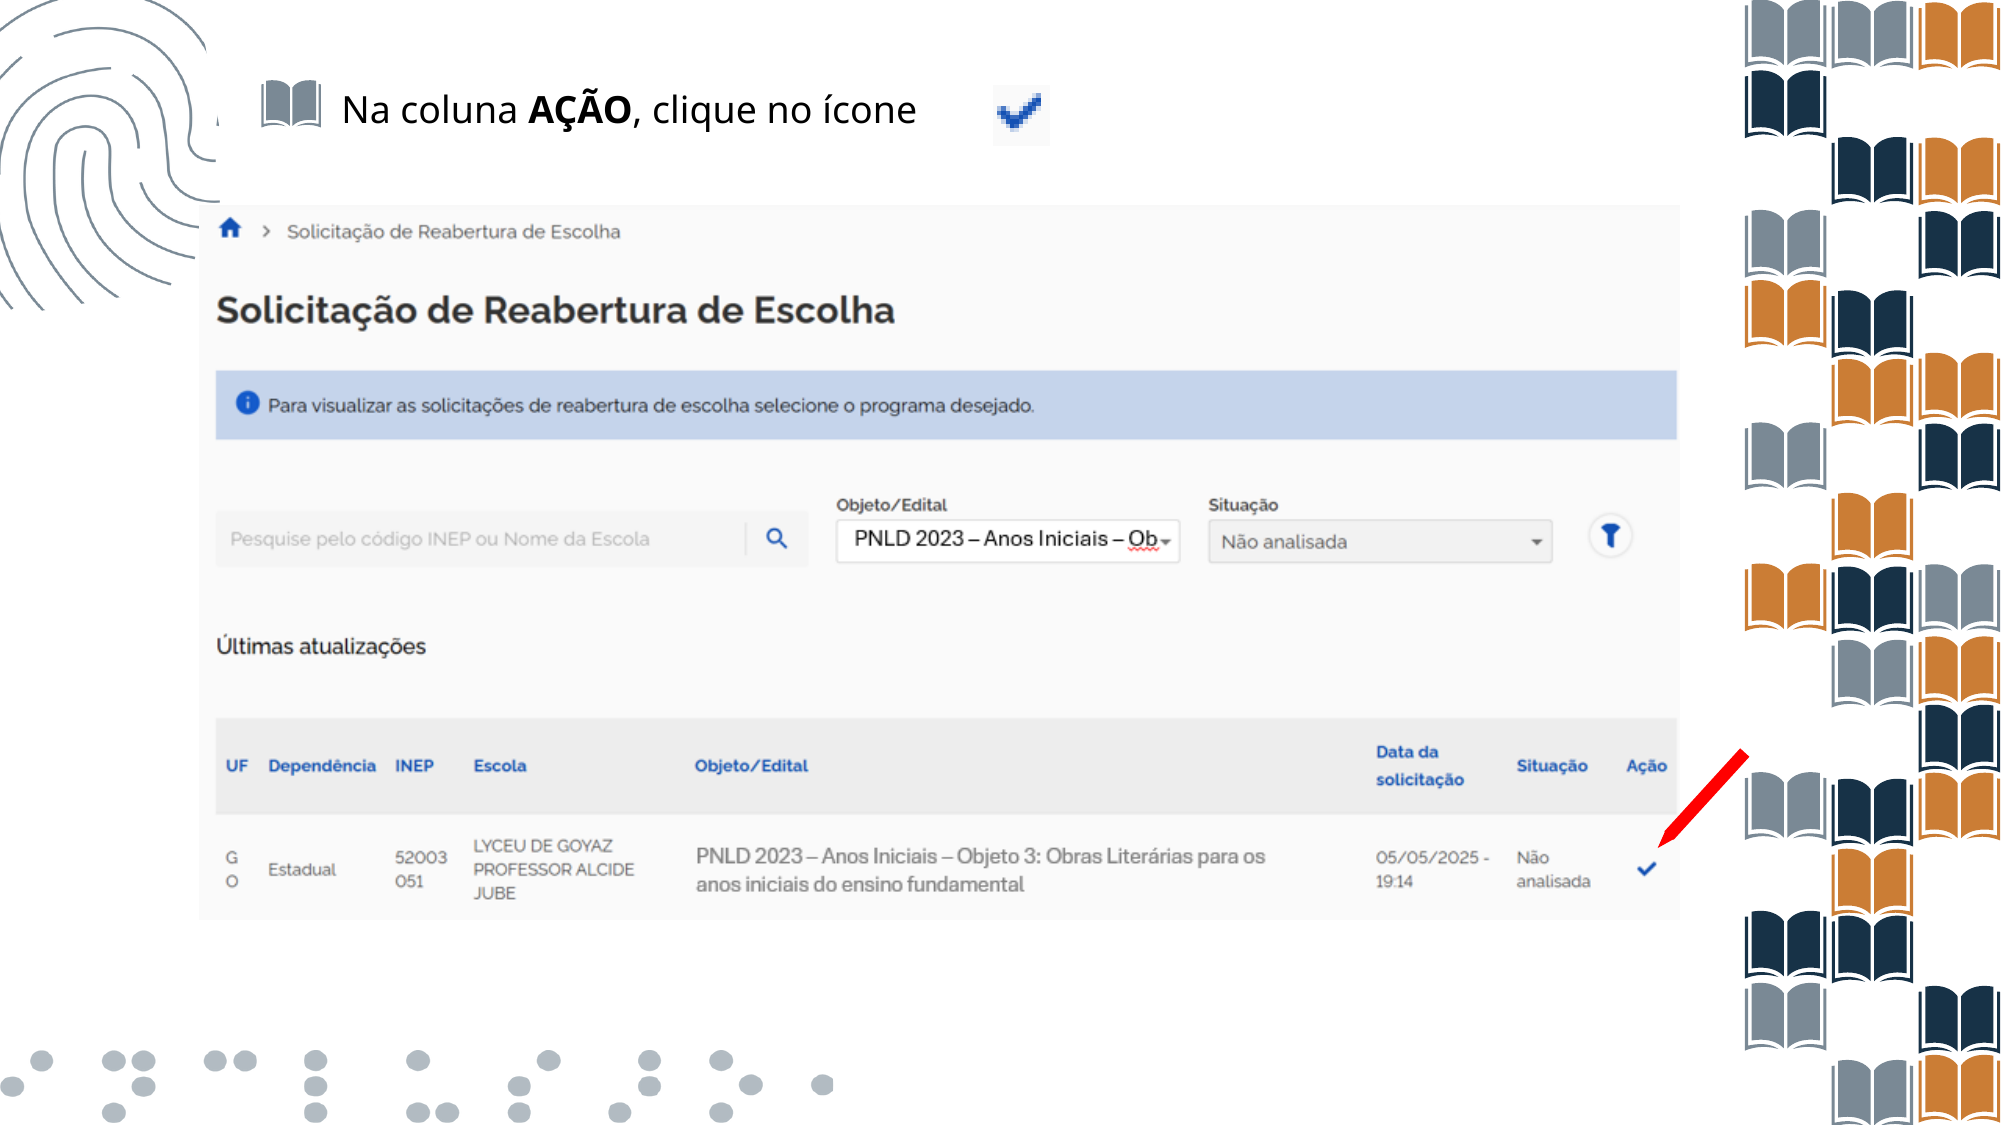

Na coluna AÇÃO, clique no ícone .